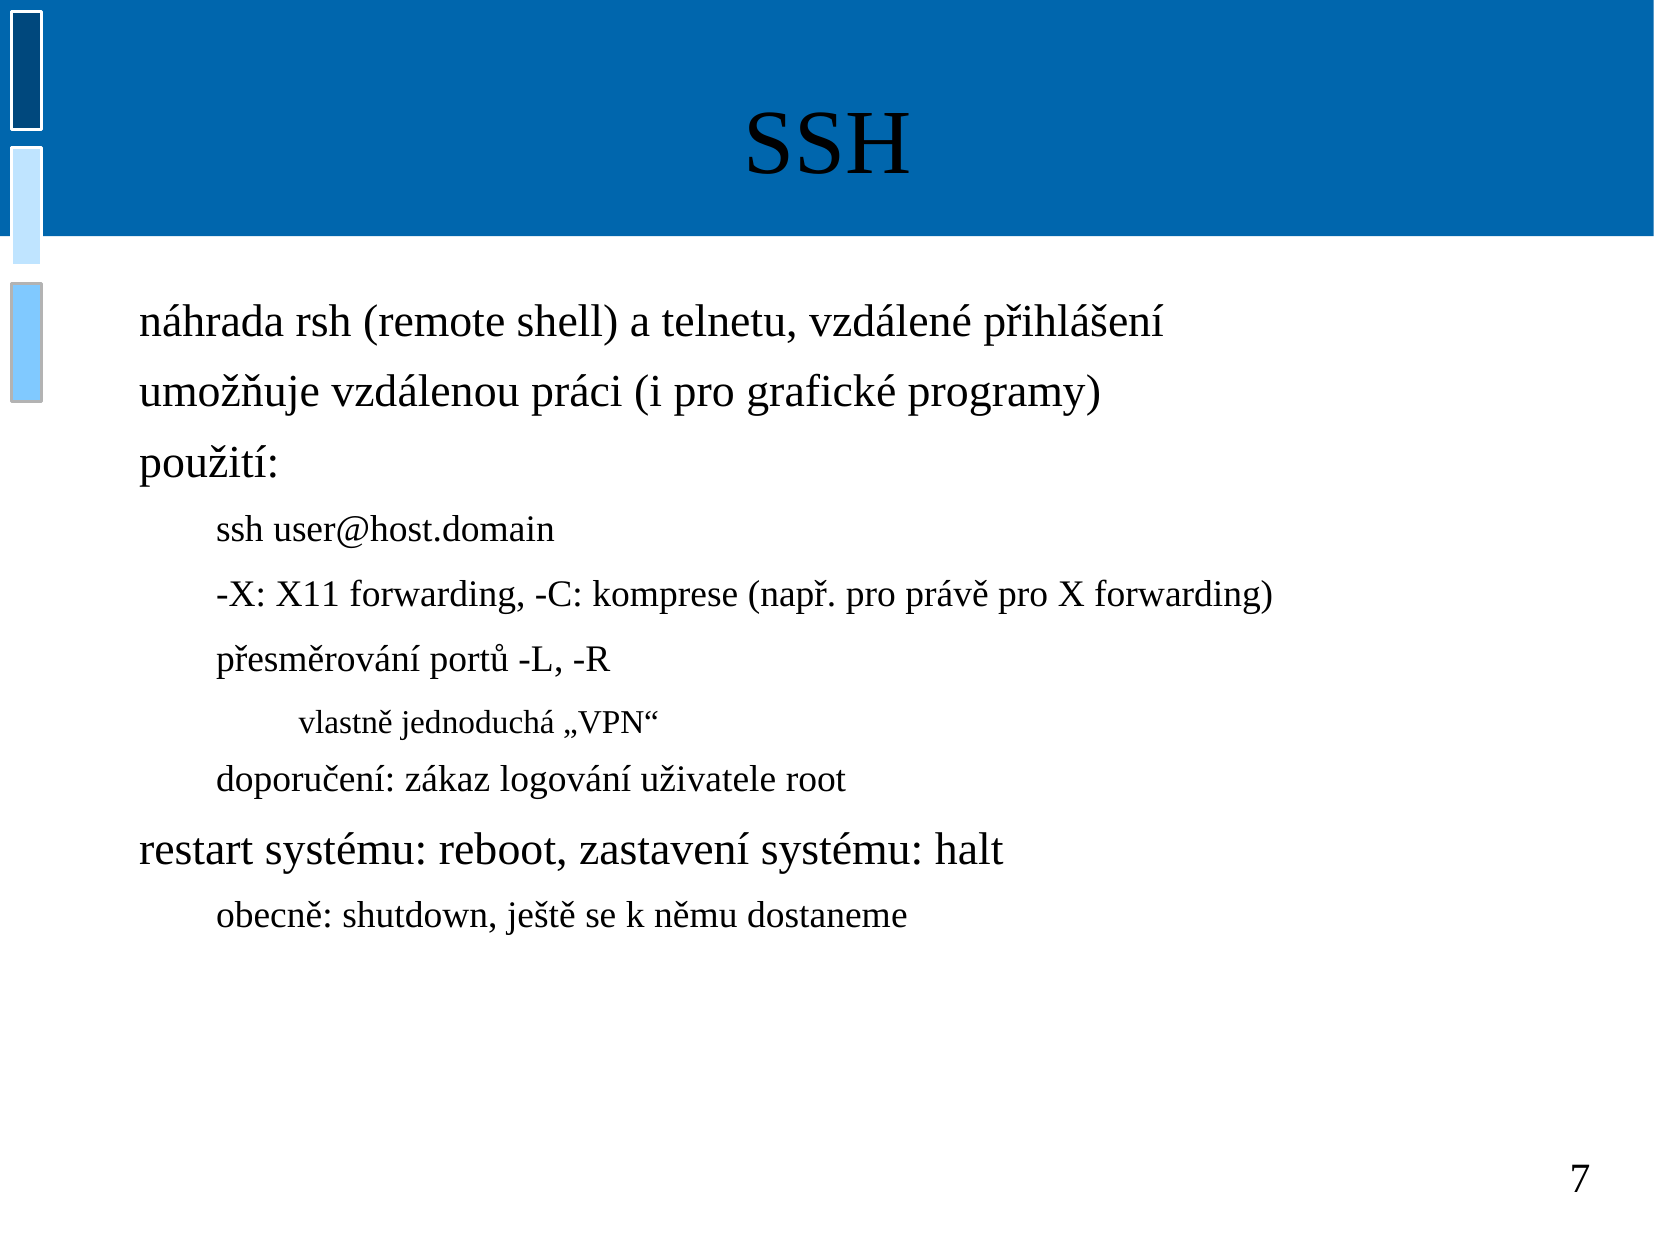

# SSH
náhrada rsh (remote shell) a telnetu, vzdálené přihlášení
umožňuje vzdálenou práci (i pro grafické programy)
použití:
ssh user@host.domain
-X: X11 forwarding, -C: komprese (např. pro právě pro X forwarding)
přesměrování portů -L, -R
vlastně jednoduchá „VPN“
doporučení: zákaz logování uživatele root
restart systému: reboot, zastavení systému: halt
obecně: shutdown, ještě se k němu dostaneme